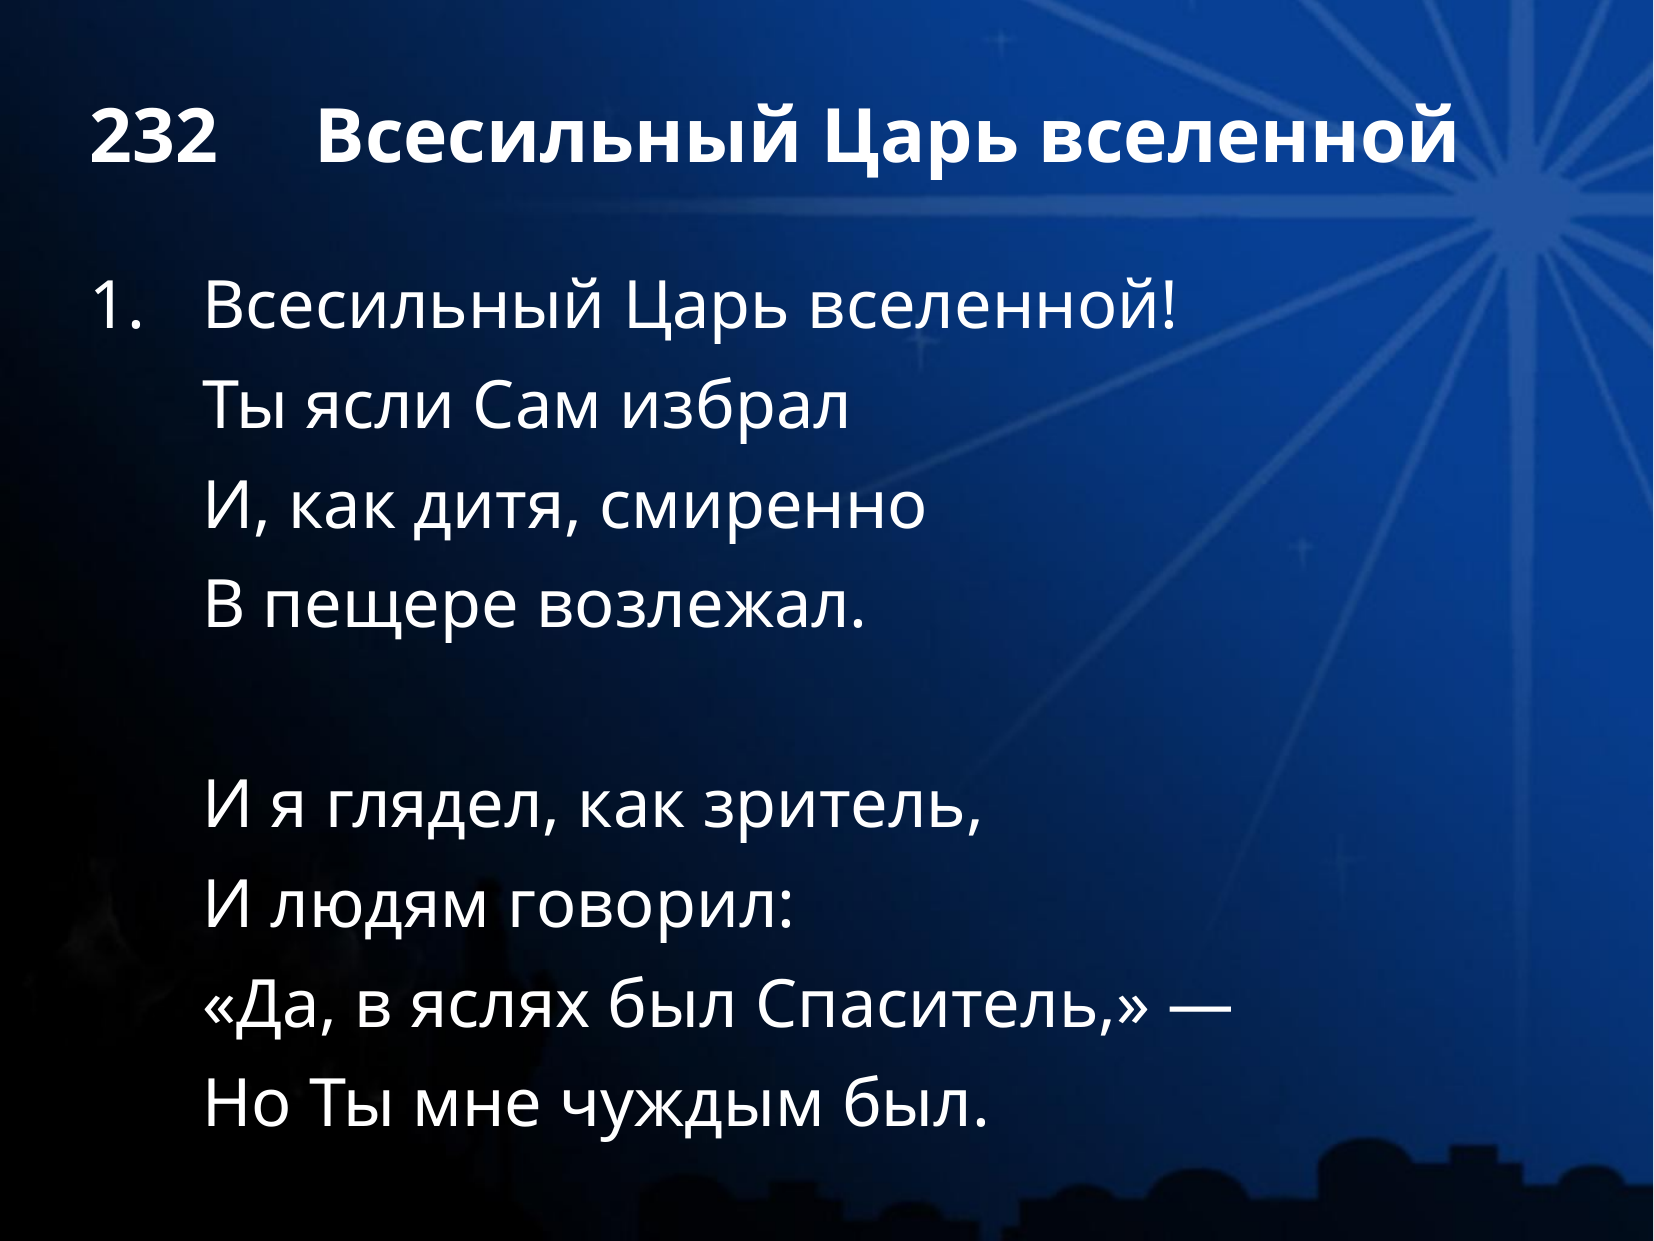

232	Всесильный Царь вселенной
1.	Всесильный Царь вселенной!
	Ты ясли Сам избрал
	И, как дитя, смиренно
	В пещере возлежал.
	И я глядел, как зритель,
	И людям говорил:
	«Да, в яслях был Спаситель,» —
	Но Ты мне чуждым был.